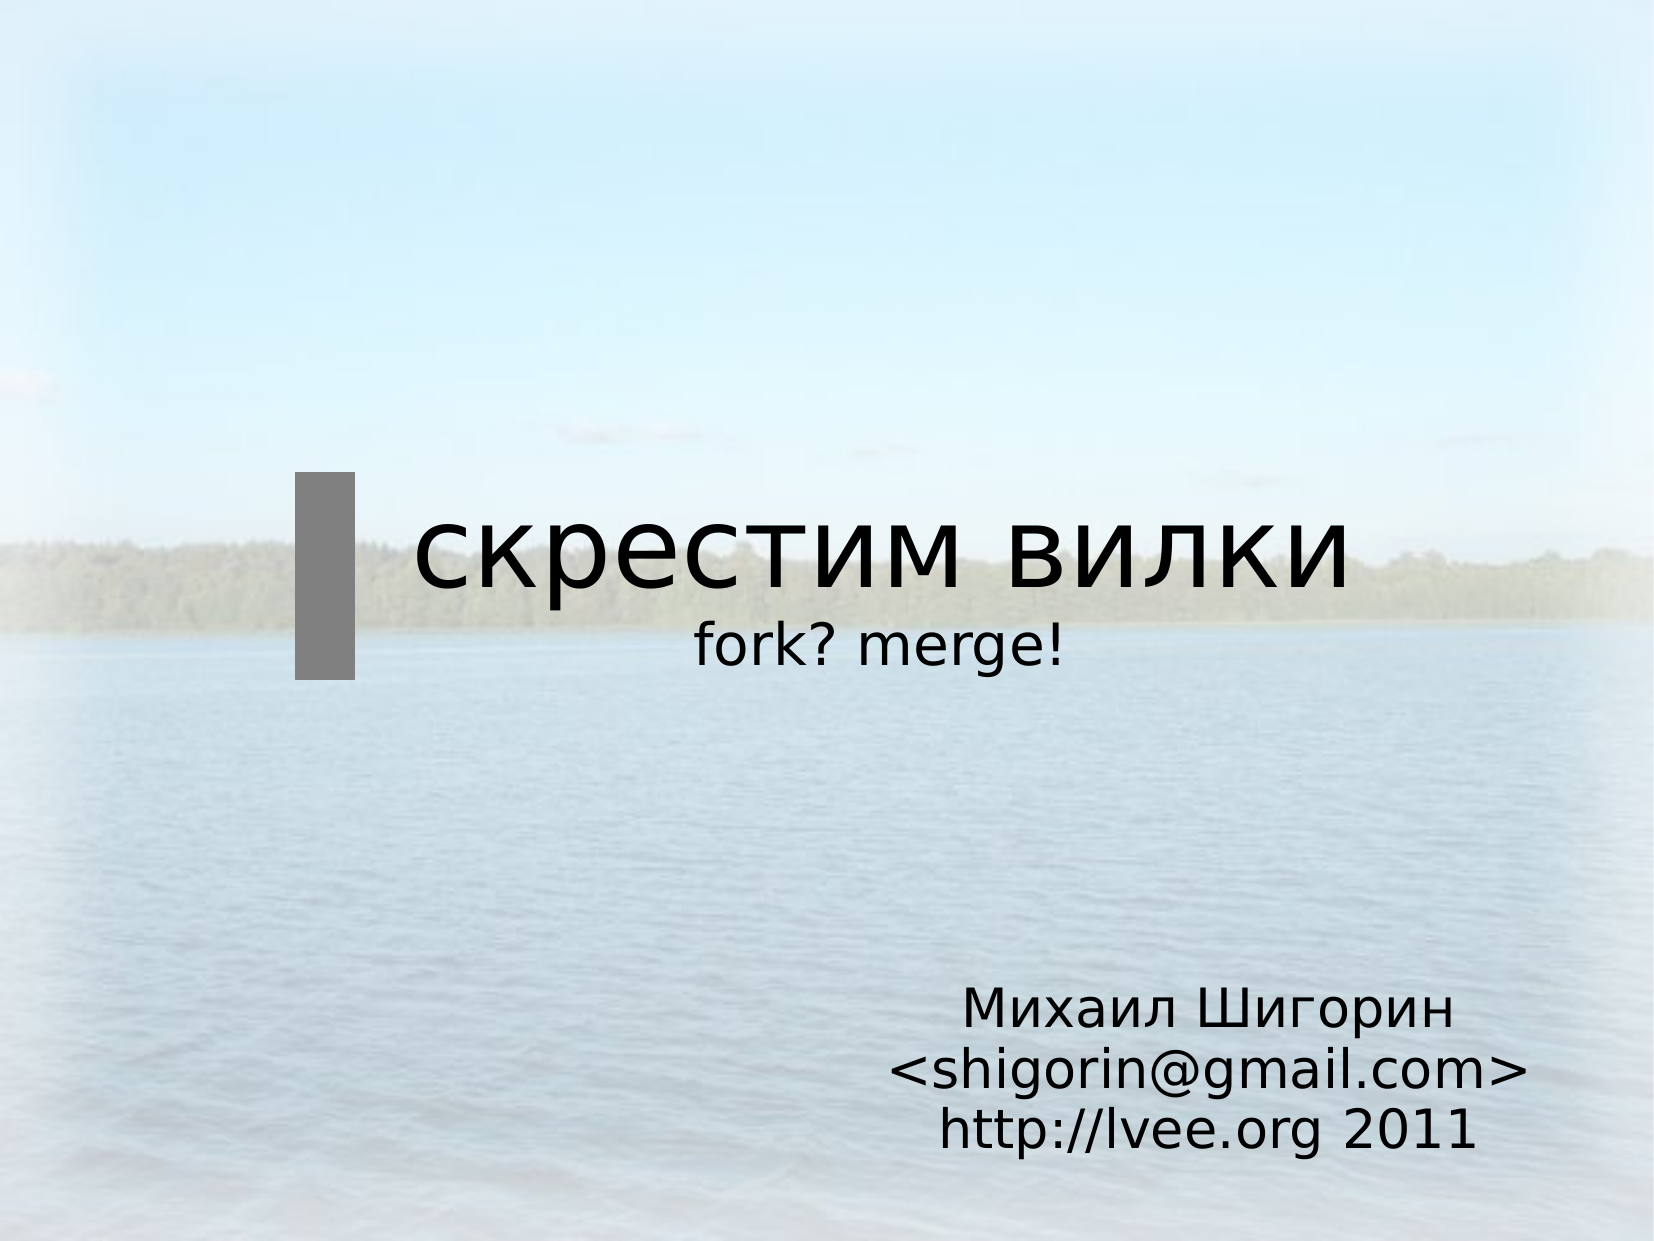

скрестим вилки
fork? merge!
Михаил Шигорин
<shigorin@gmail.com>
http://lvee.org 2011